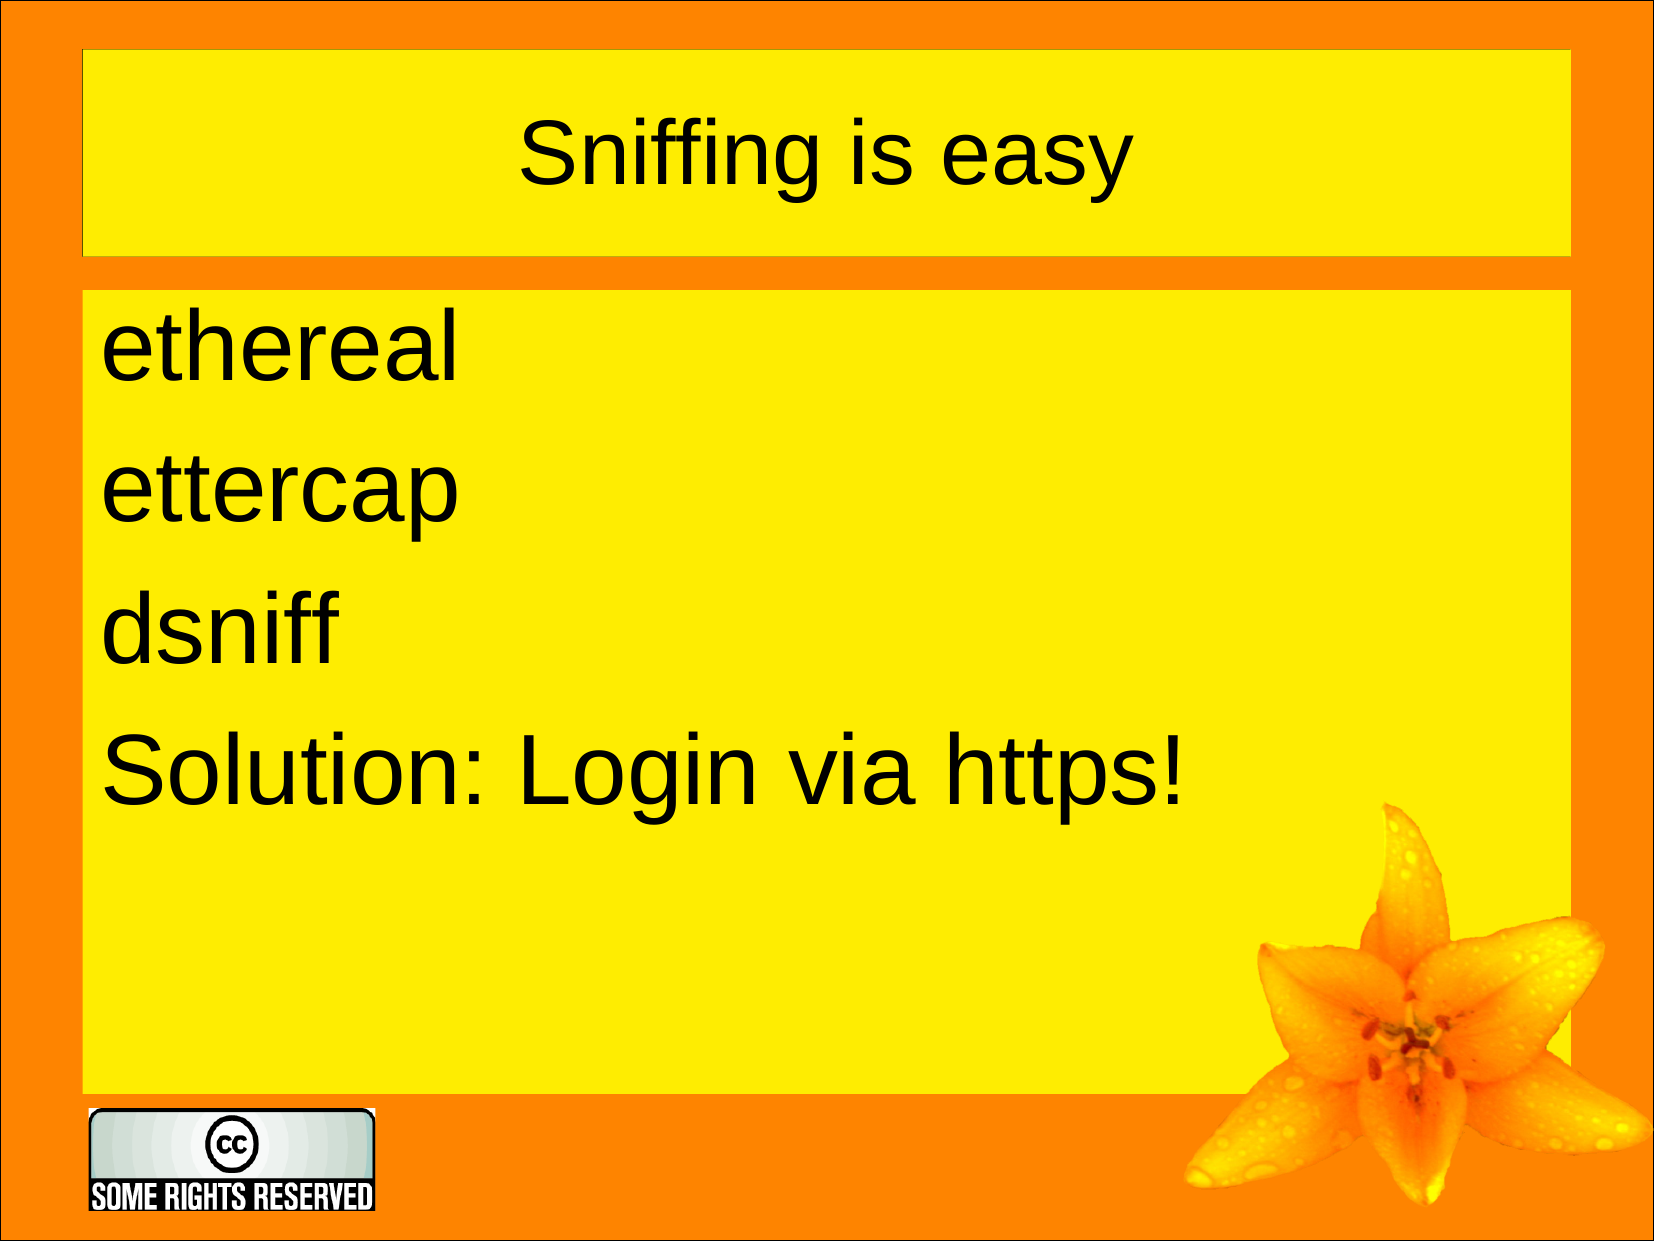

# Sniffing is easy
ethereal
ettercap
dsniff
Solution: Login via https!